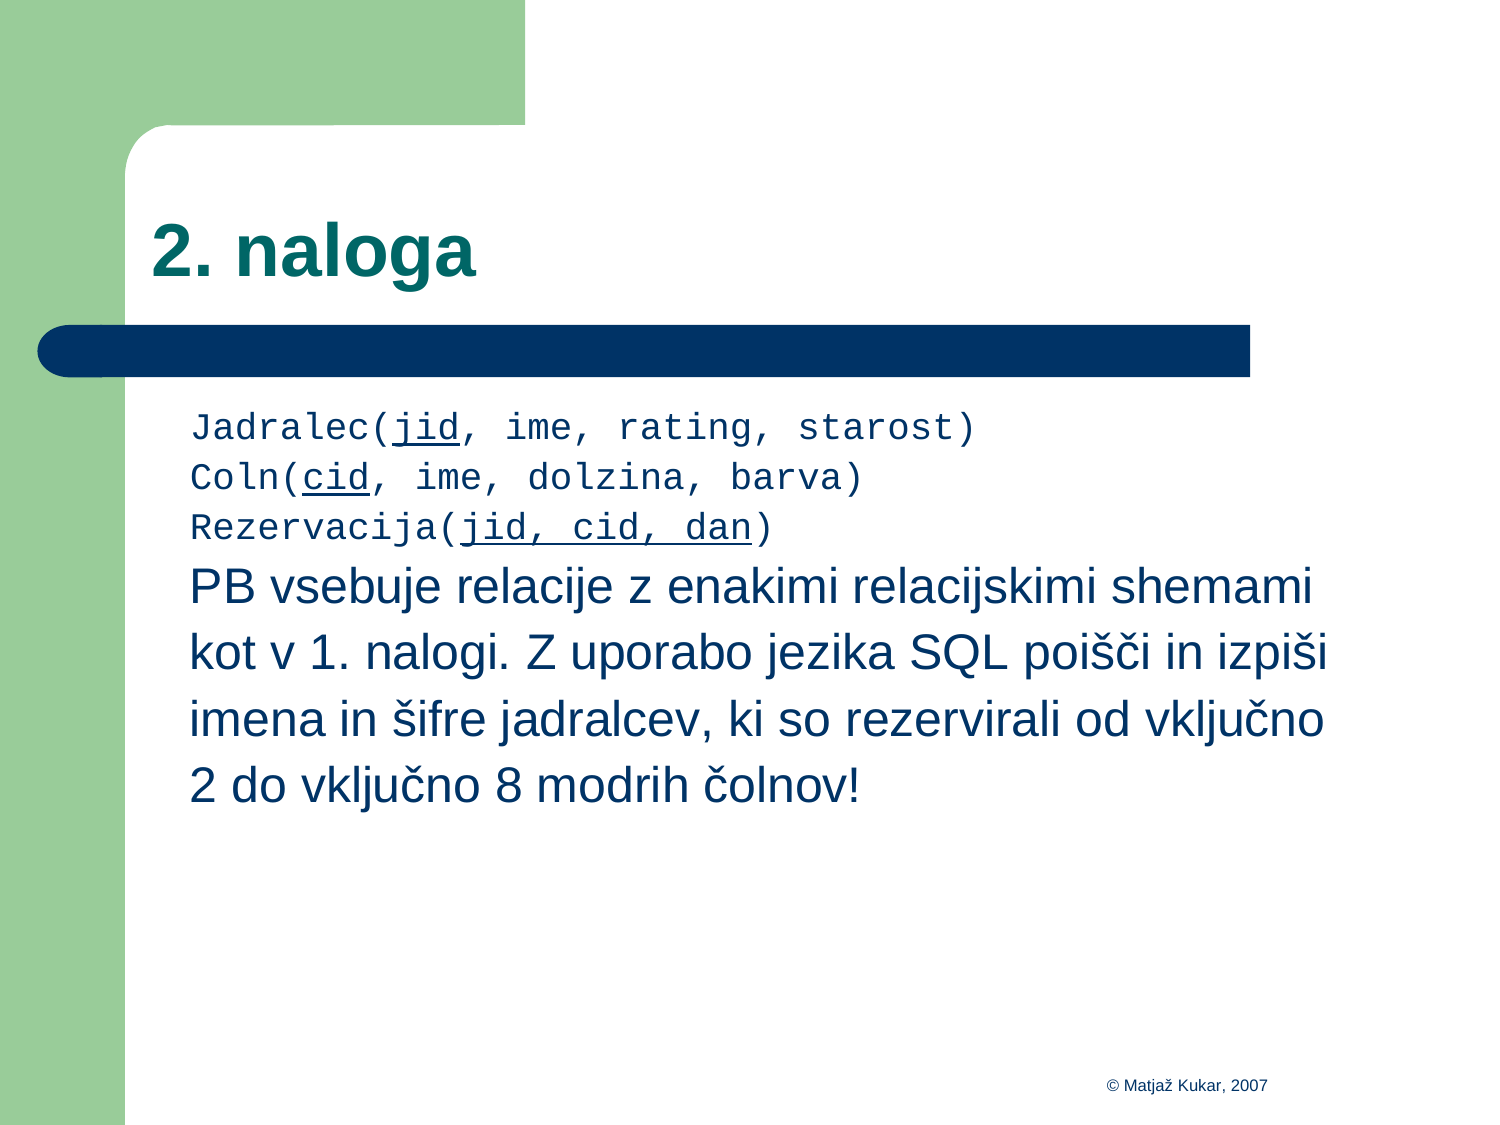

# 2. naloga
Jadralec(jid, ime, rating, starost)
Coln(cid, ime, dolzina, barva)
Rezervacija(jid, cid, dan)
PB vsebuje relacije z enakimi relacijskimi shemami
kot v 1. nalogi. Z uporabo jezika SQL poišči in izpiši
imena in šifre jadralcev, ki so rezervirali od vključno
2 do vključno 8 modrih čolnov!
© Matjaž Kukar, 2007